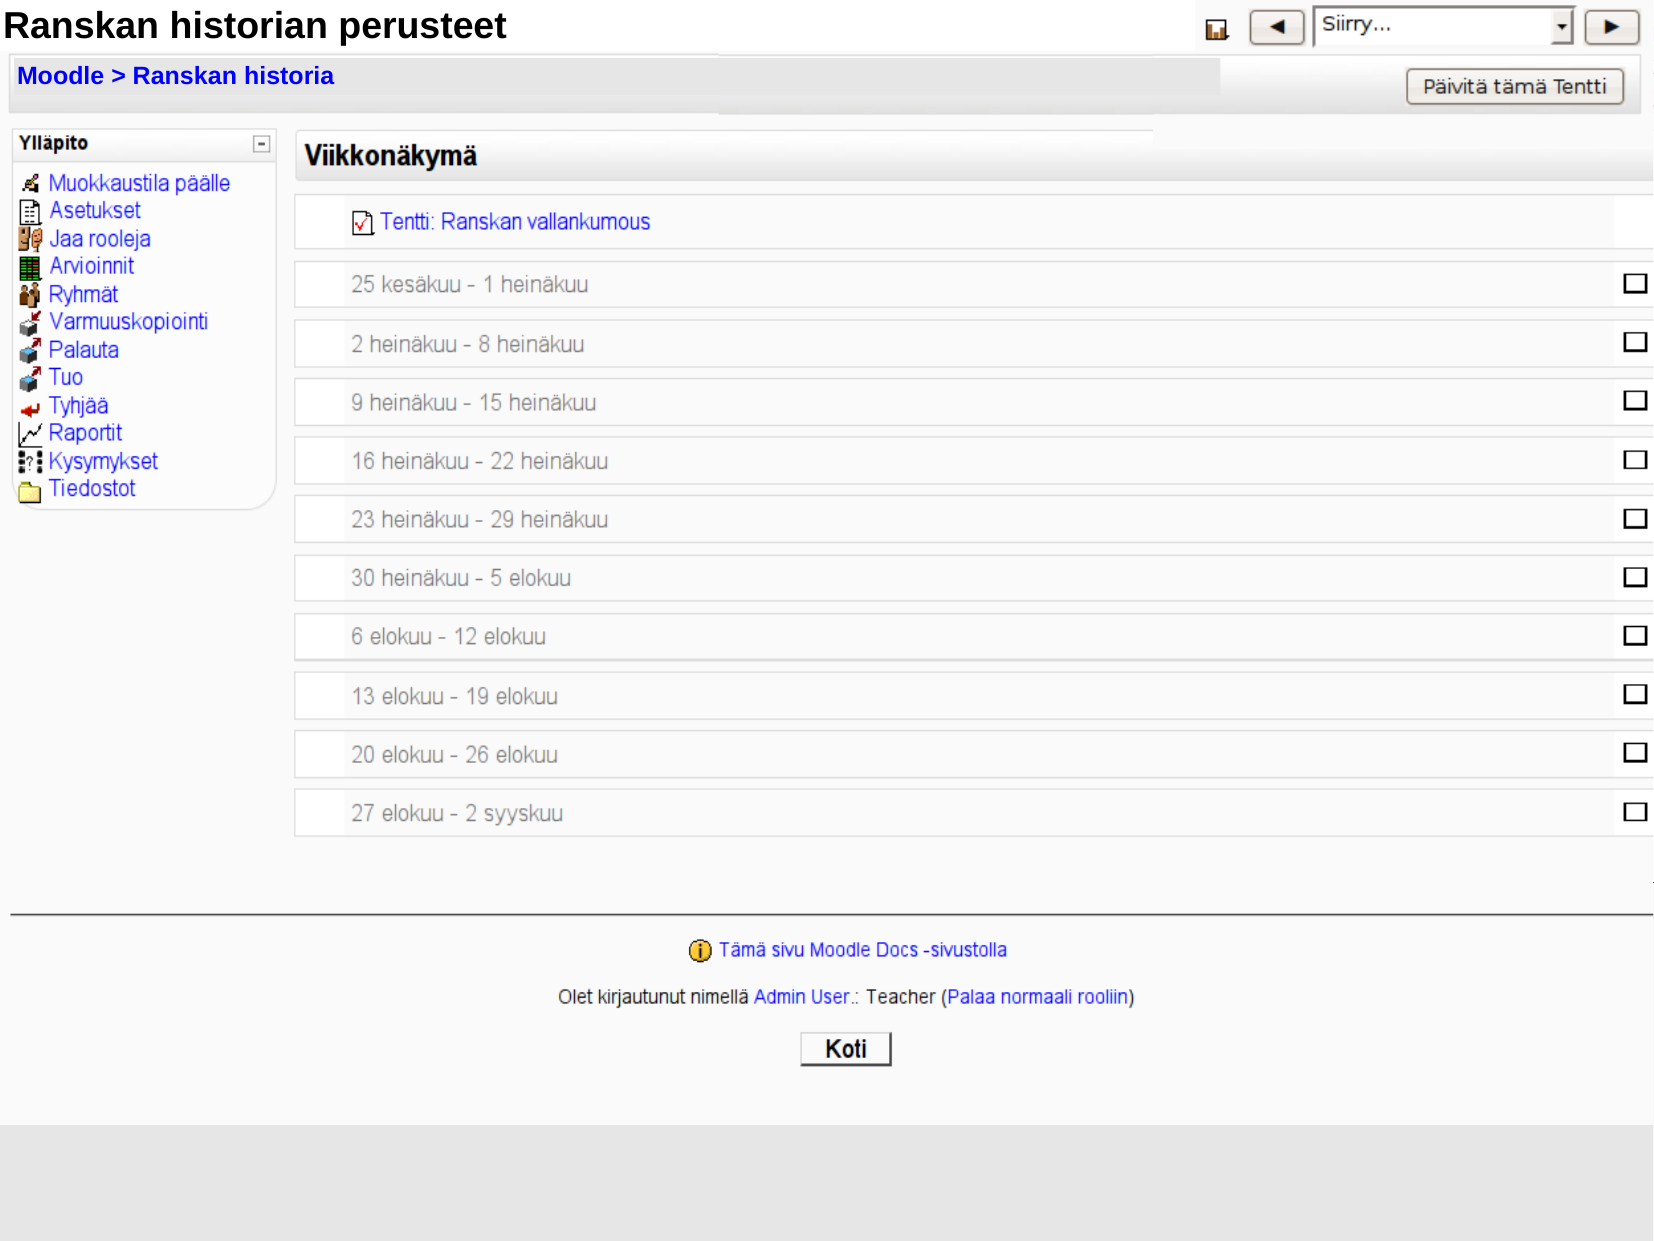

Ranskan historian perusteet
Moodle > Ranskan historia